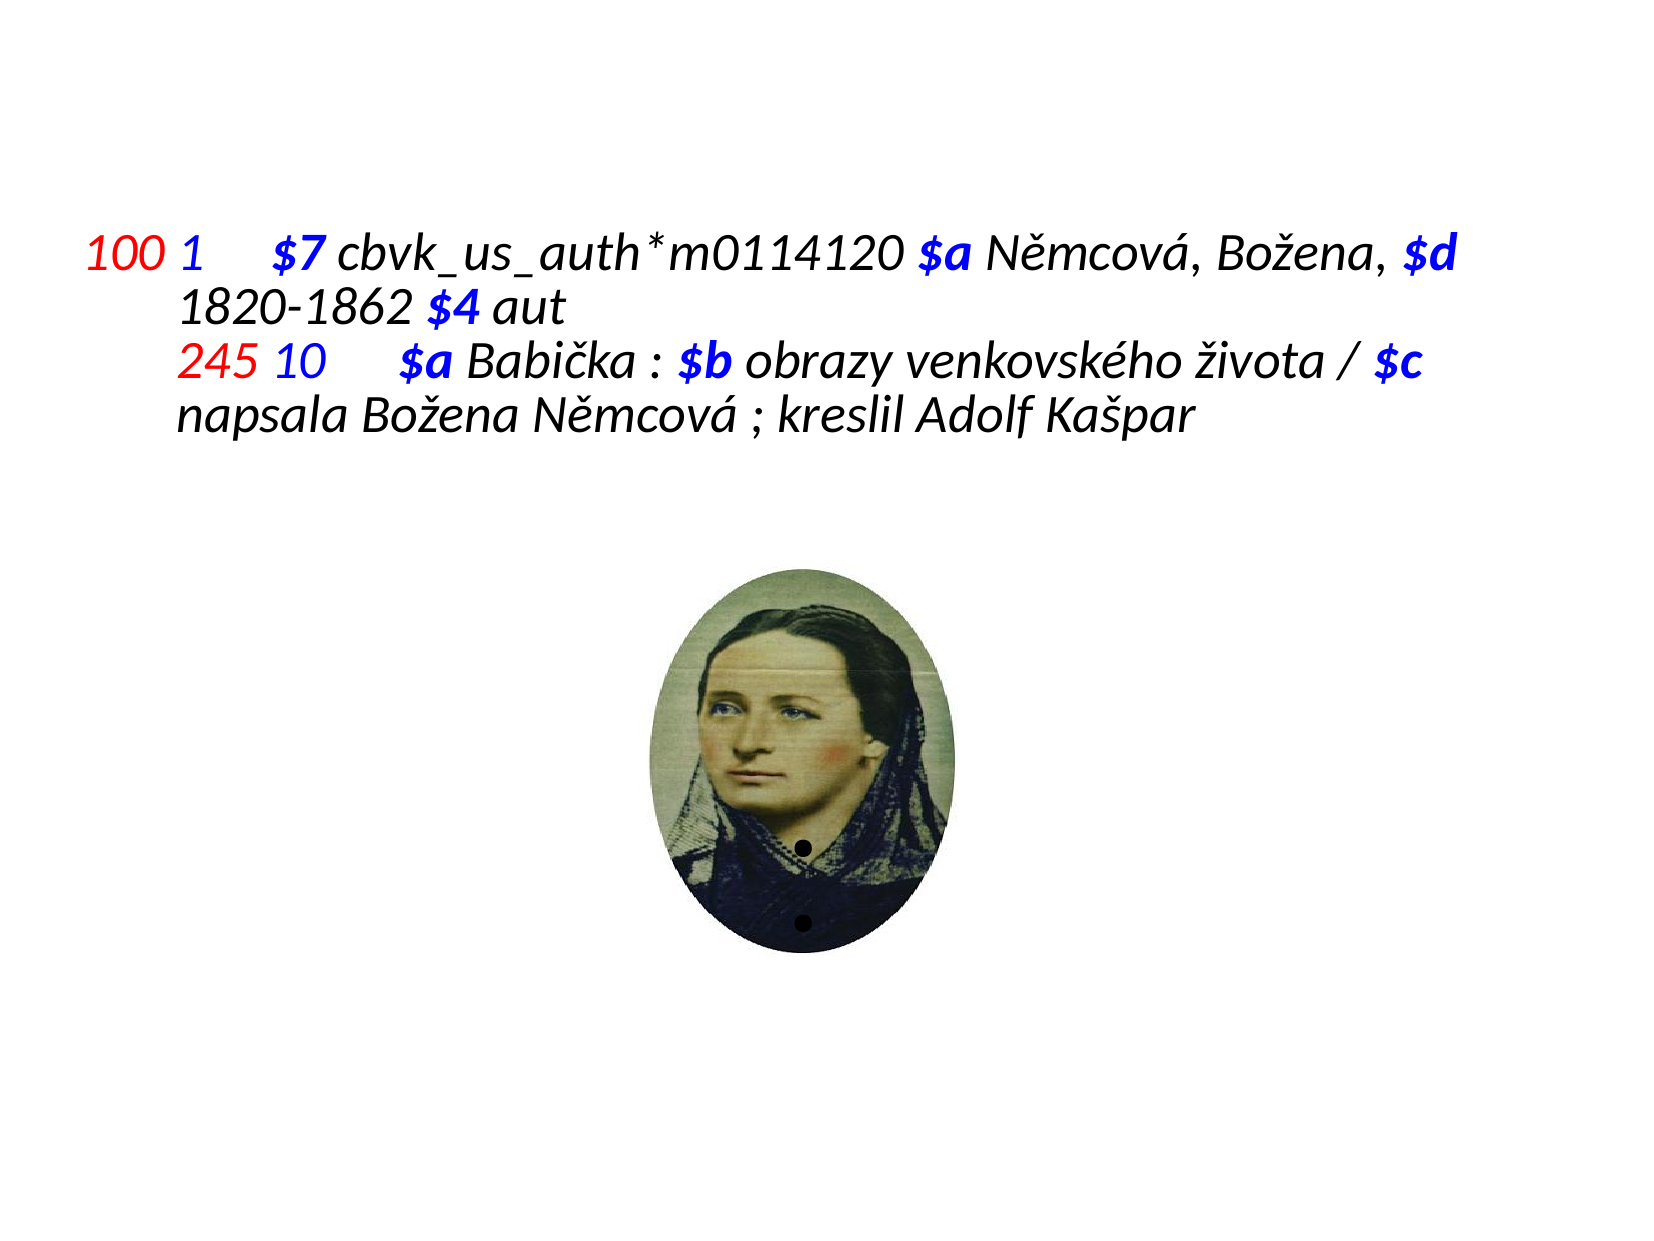

# 100 1 	$7 cbvk_us_auth*m0114120 $a Němcová, Božena, $d 1820-1862 $4 aut 245 10	$a Babička : $b obrazy venkovského života / $c napsala Božena Němcová ; kreslil Adolf Kašpar